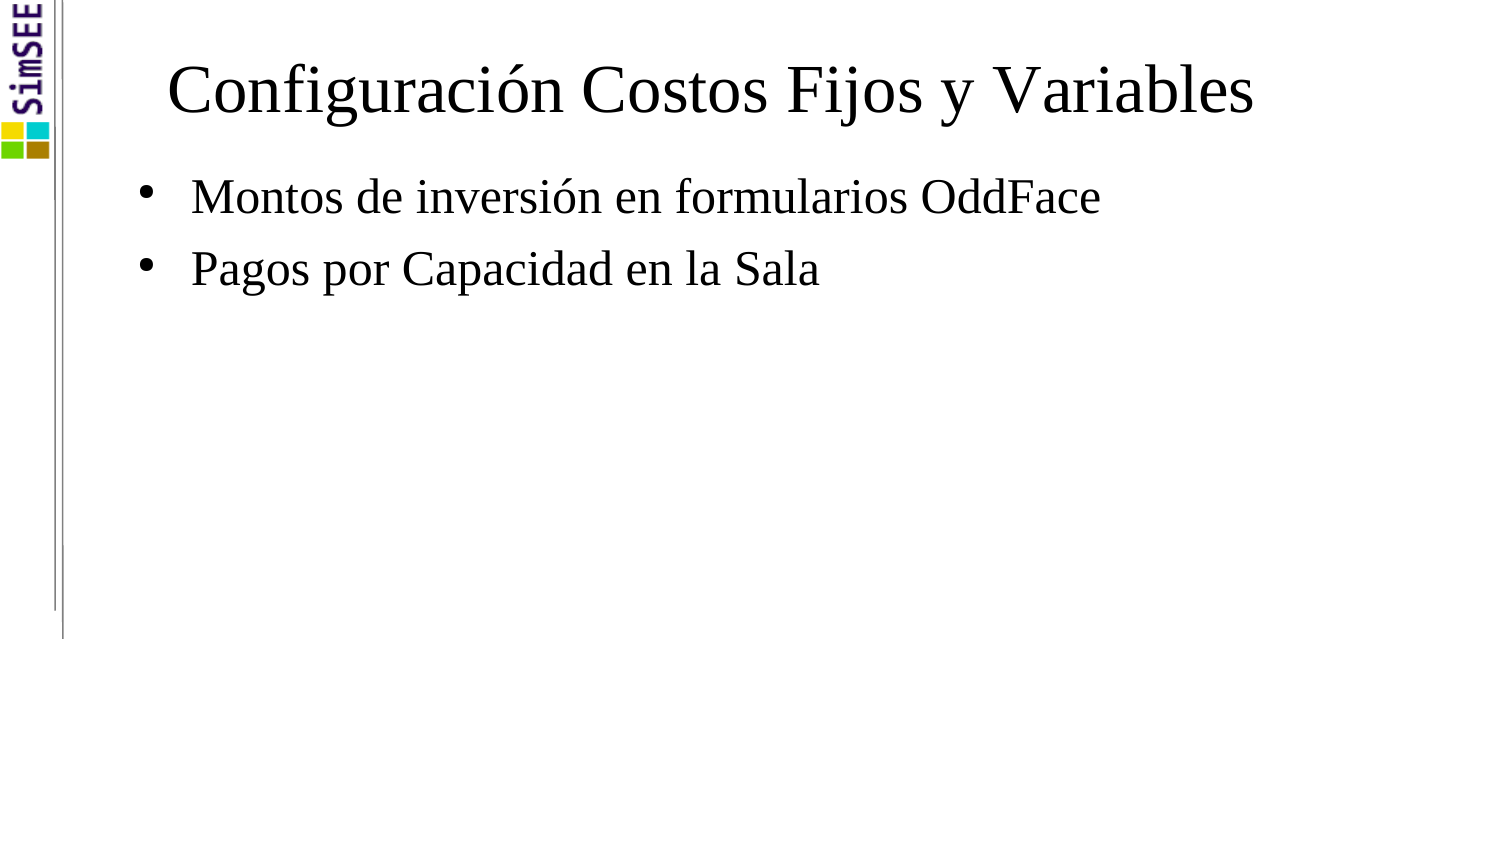

# Configuración Costos Fijos y Variables
Montos de inversión en formularios OddFace
Pagos por Capacidad en la Sala